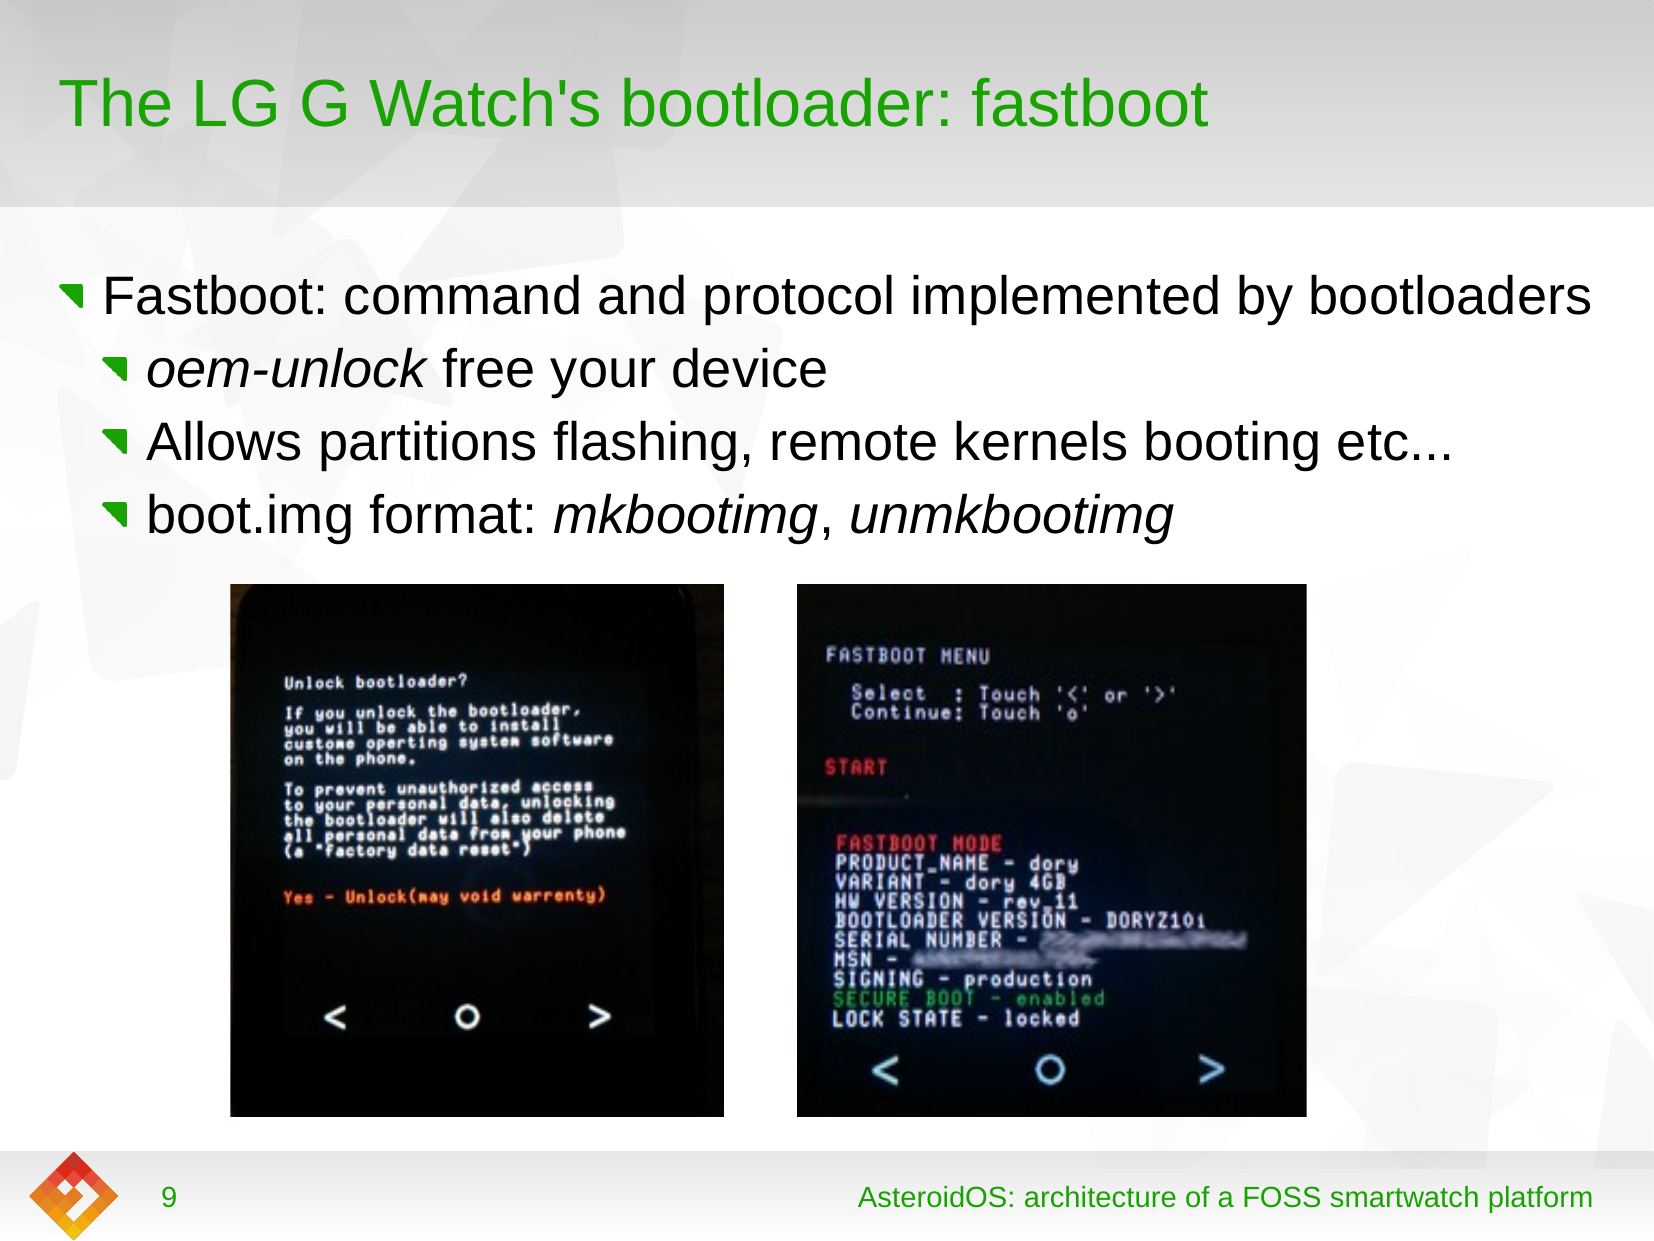

# The LG G Watch's bootloader: fastboot
Fastboot: command and protocol implemented by bootloaders
oem-unlock free your device
Allows partitions flashing, remote kernels booting etc...
boot.img format: mkbootimg, unmkbootimg
9
AsteroidOS: architecture of a FOSS smartwatch platform